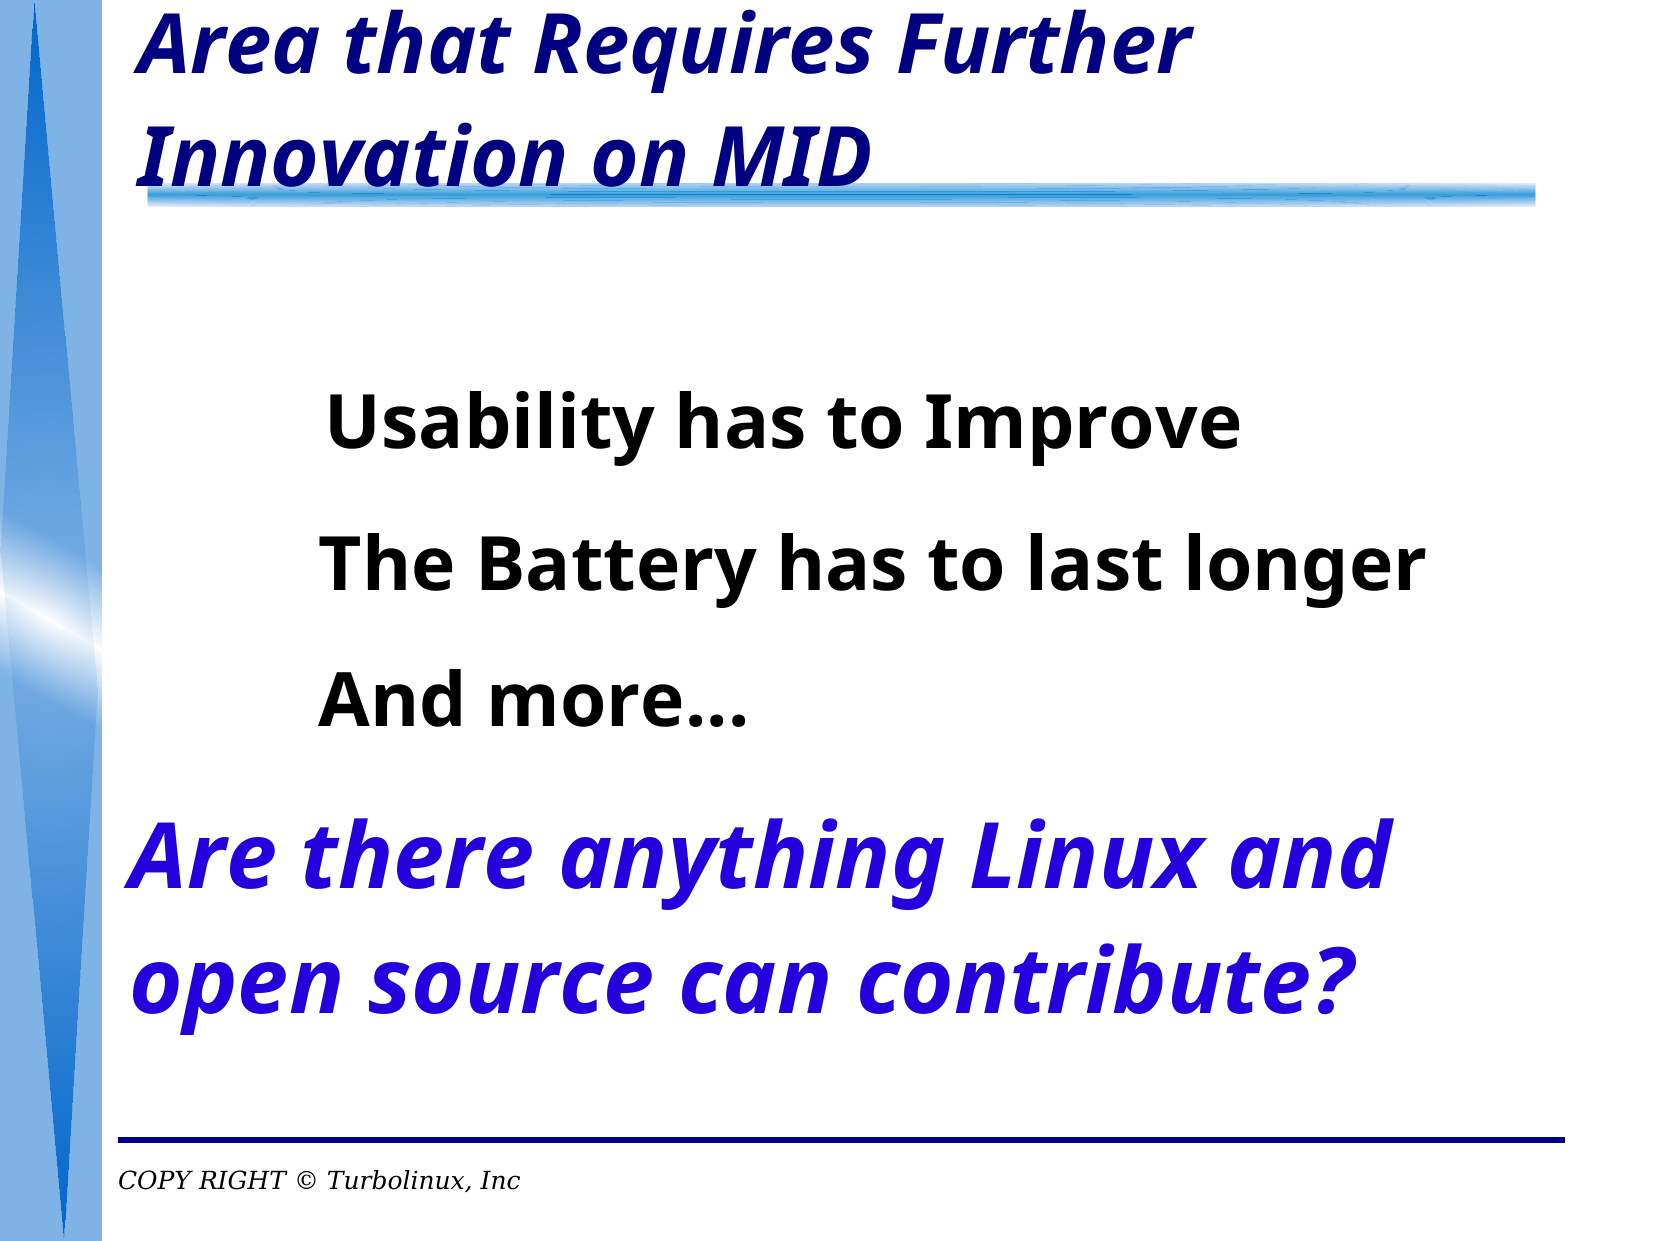

# Area that Requires Further Innovation on MID
Usability has to Improve
The Battery has to last longer
And more...
Are there anything Linux and
open source can contribute?